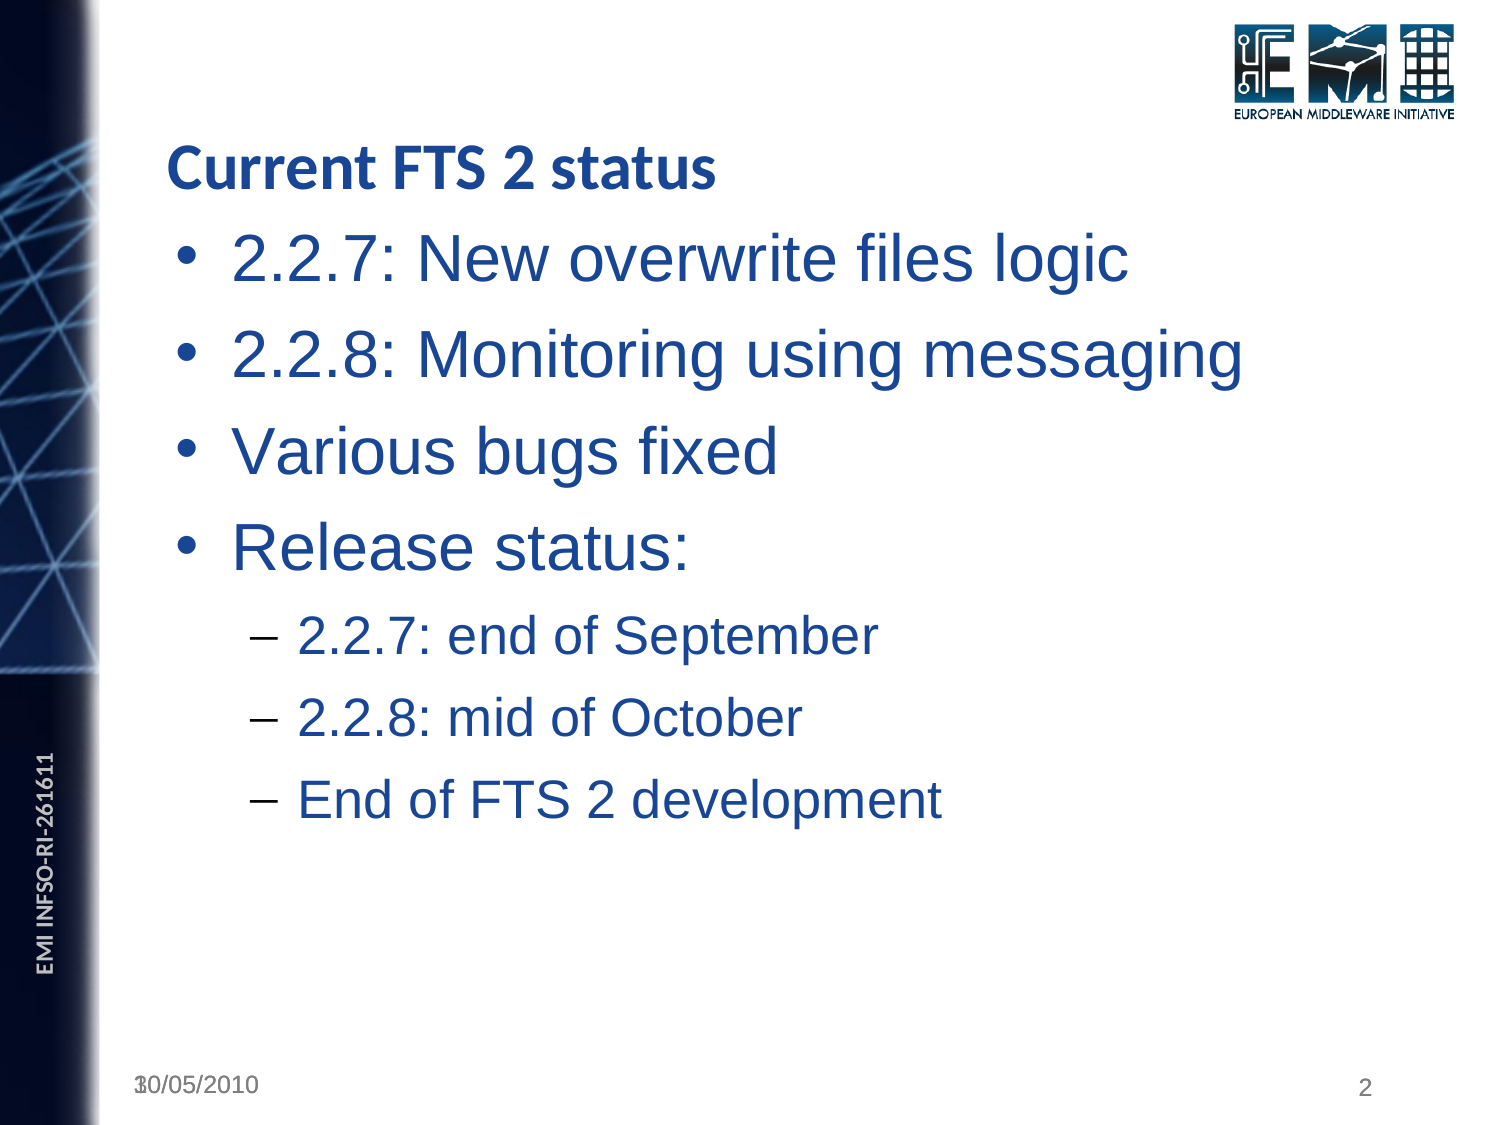

Current FTS 2 status
2.2.7: New overwrite files logic
2.2.8: Monitoring using messaging
Various bugs fixed
Release status:
2.2.7: end of September
2.2.8: mid of October
End of FTS 2 development
10/05/2010
30/05/2010